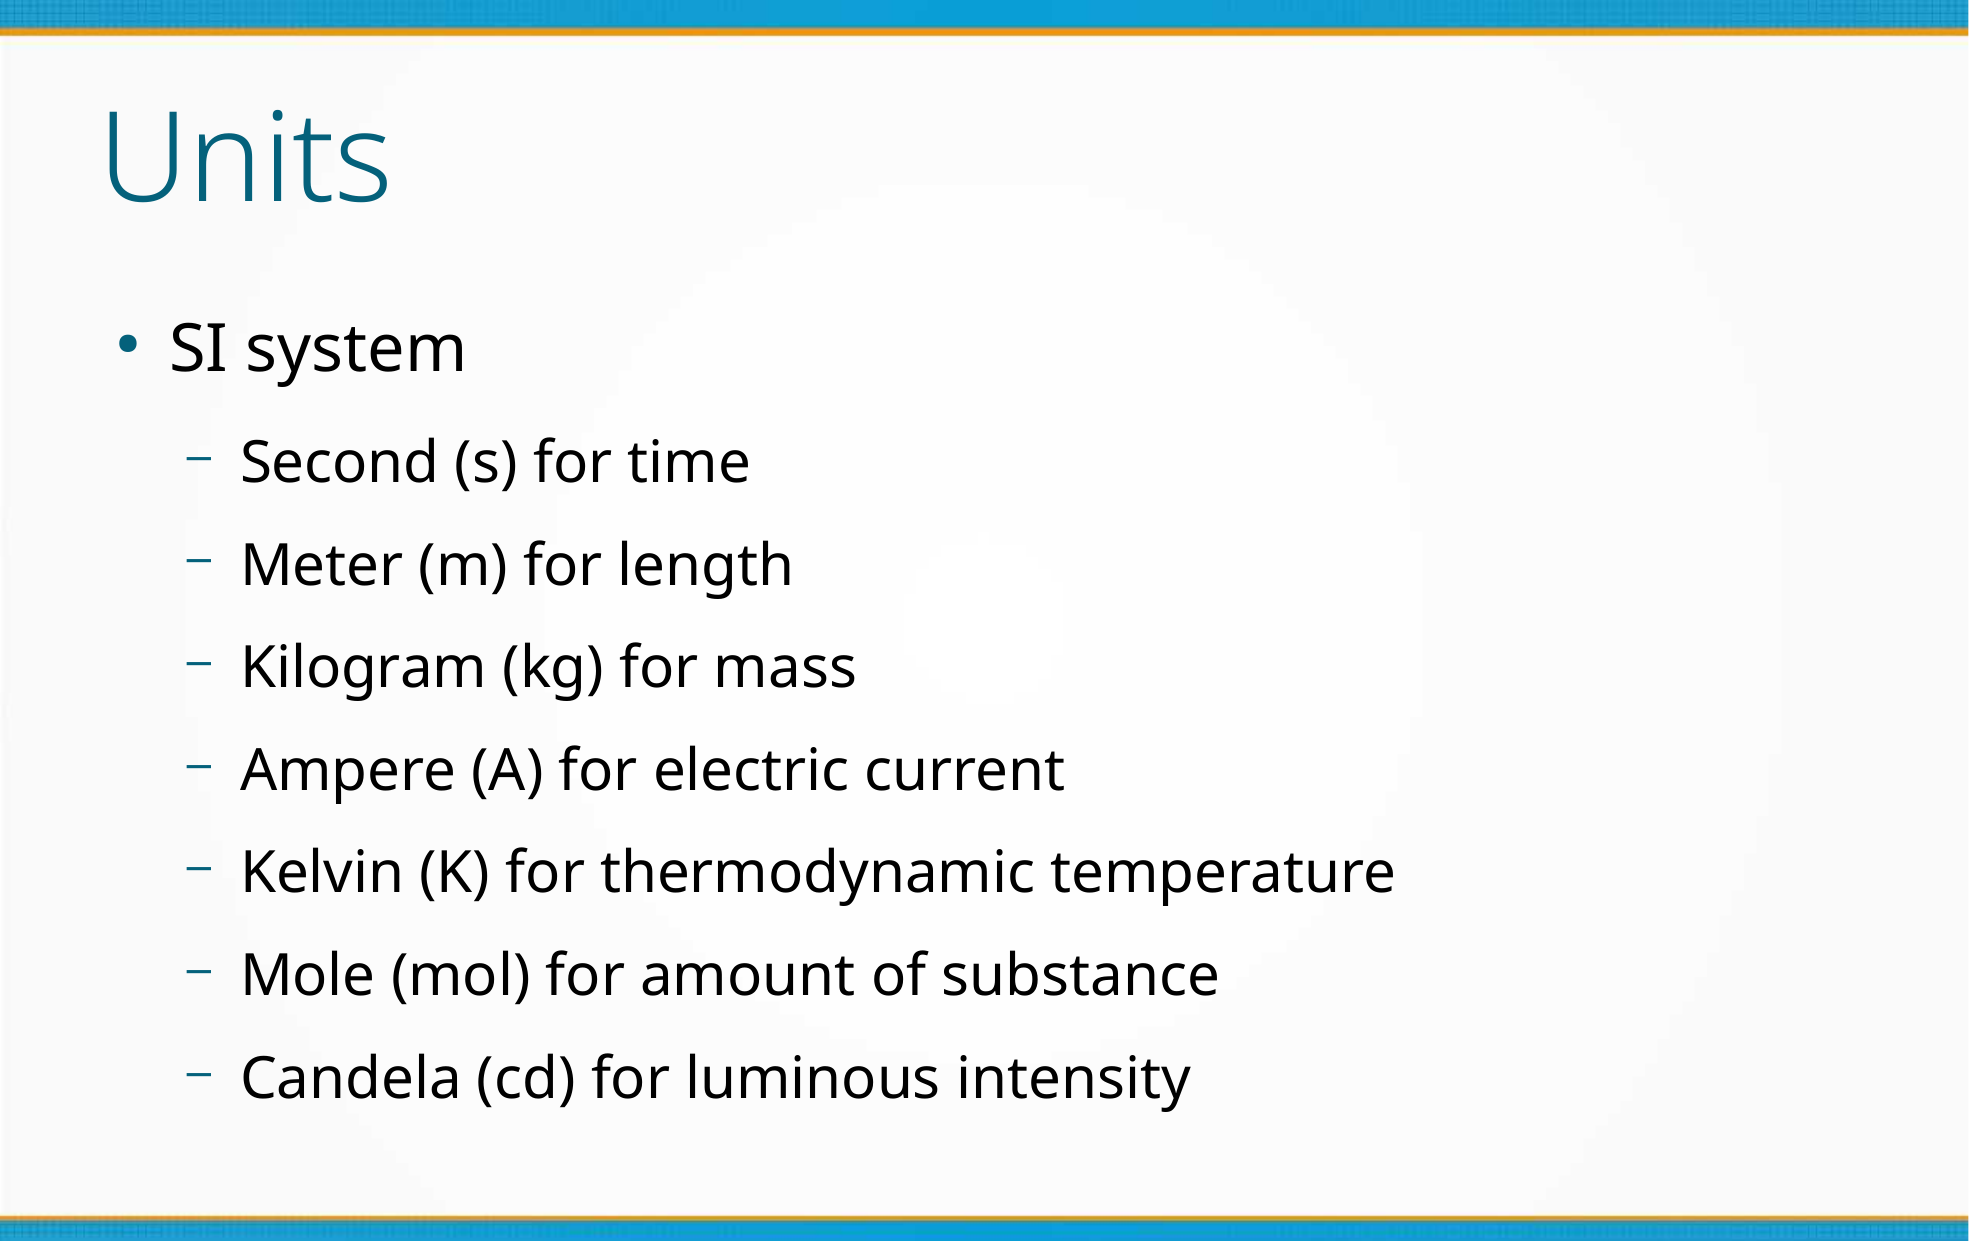

# Units
SI system
Second (s) for time
Meter (m) for length
Kilogram (kg) for mass
Ampere (A) for electric current
Kelvin (K) for thermodynamic temperature
Mole (mol) for amount of substance
Candela (cd) for luminous intensity